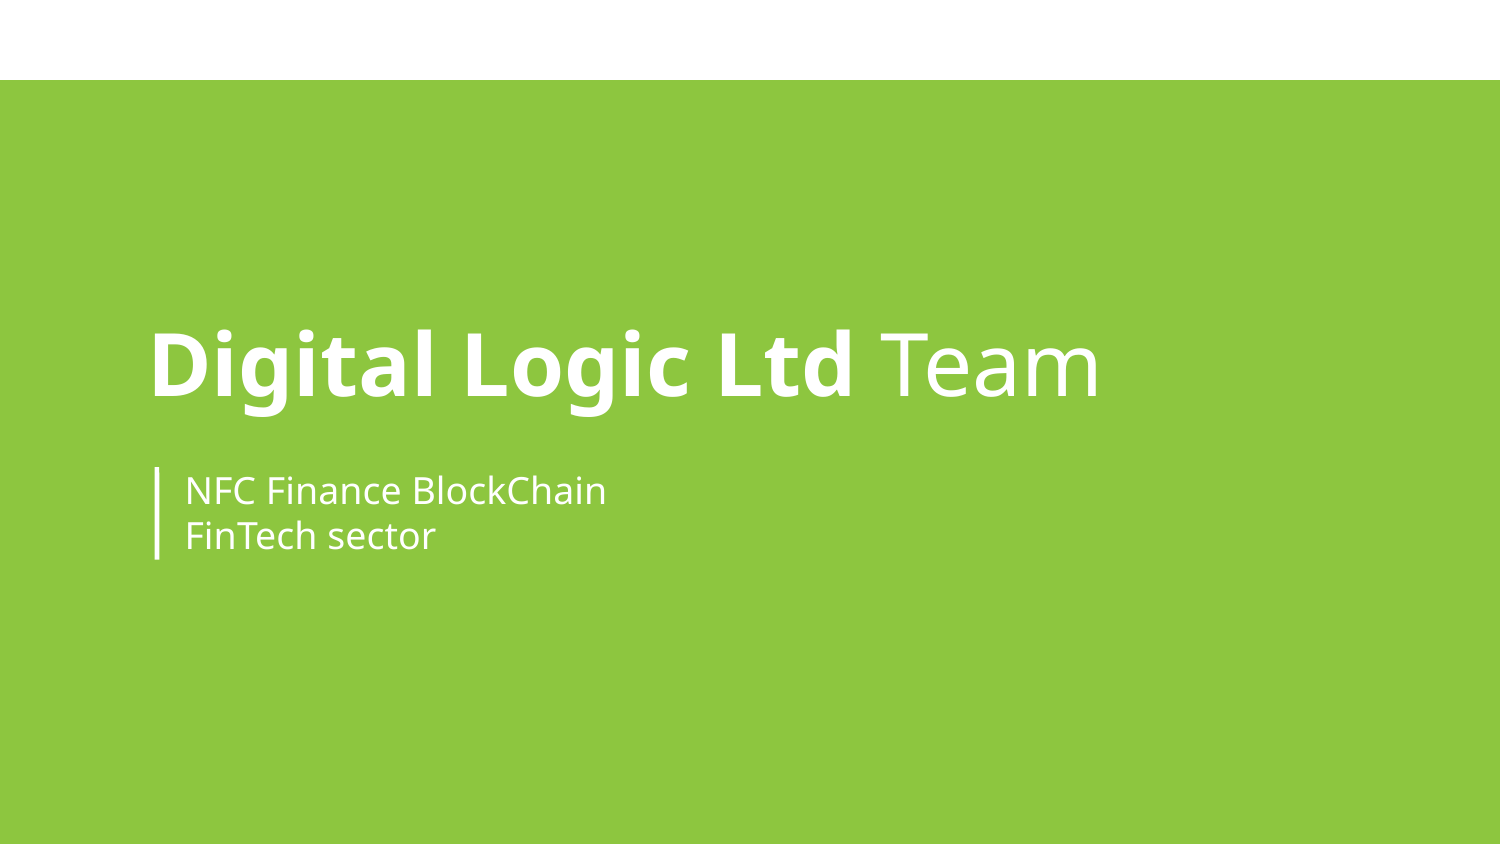

# Digital Logic Ltd Team
NFC Finance BlockChain
FinTech sector